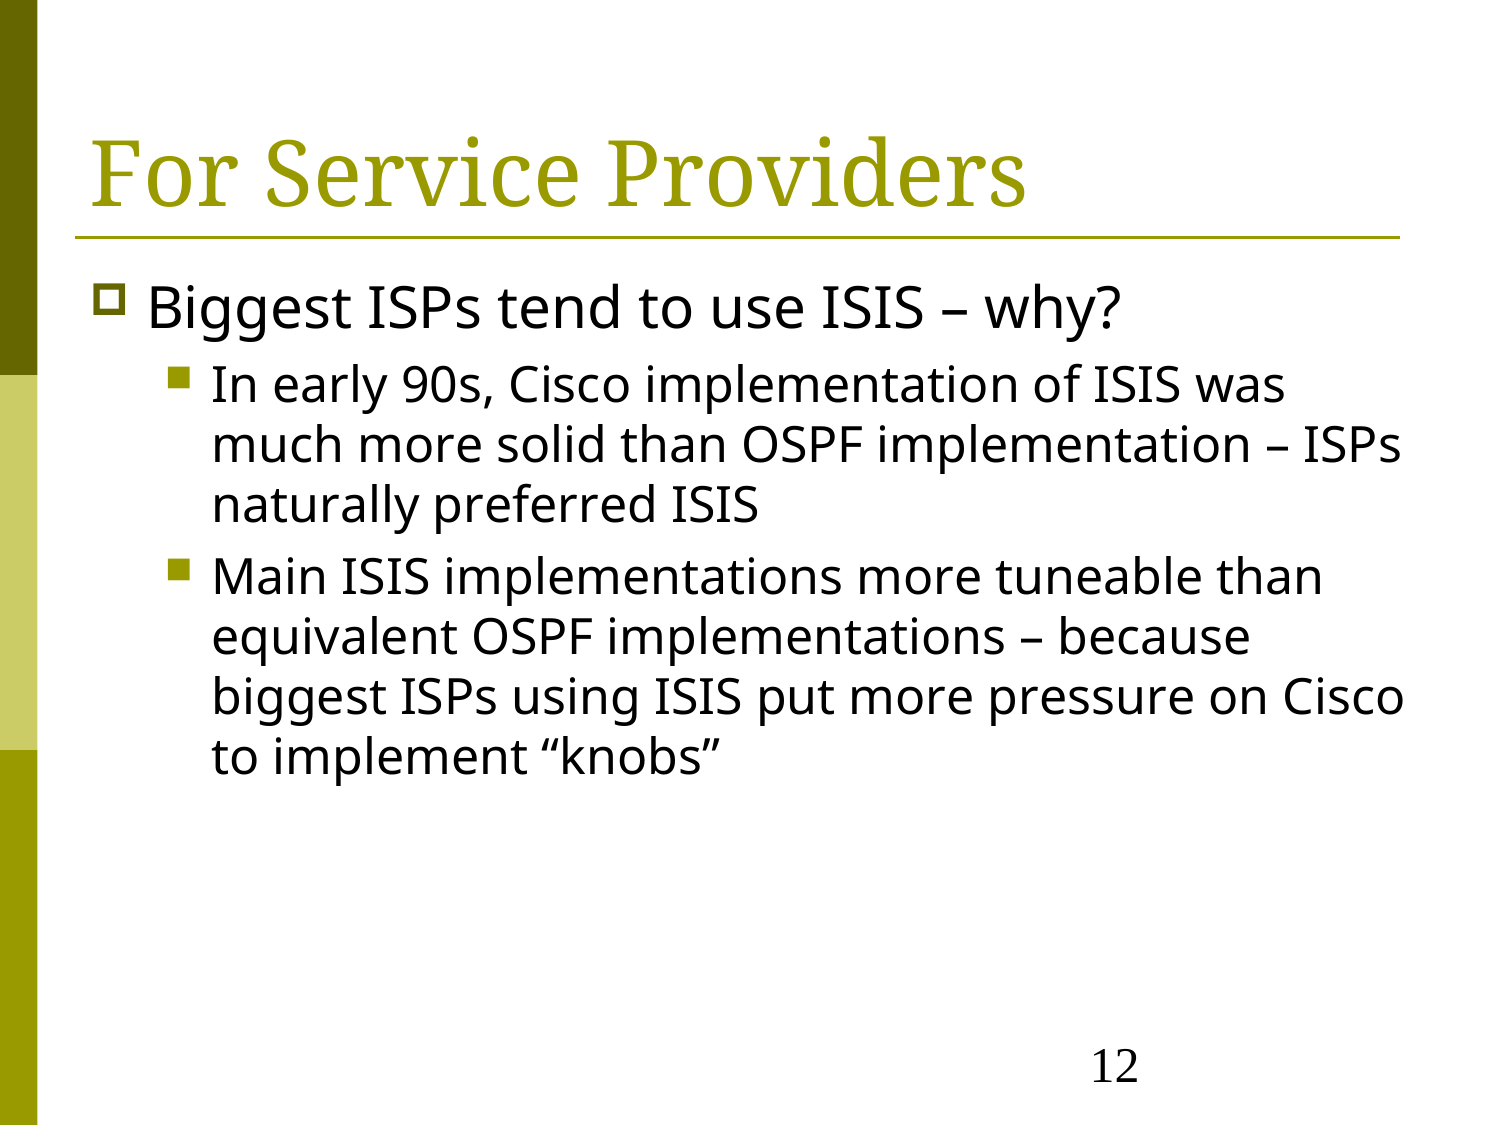

# For Service Providers
Biggest ISPs tend to use ISIS – why?
In early 90s, Cisco implementation of ISIS was much more solid than OSPF implementation – ISPs naturally preferred ISIS
Main ISIS implementations more tuneable than equivalent OSPF implementations – because biggest ISPs using ISIS put more pressure on Cisco to implement “knobs”
12